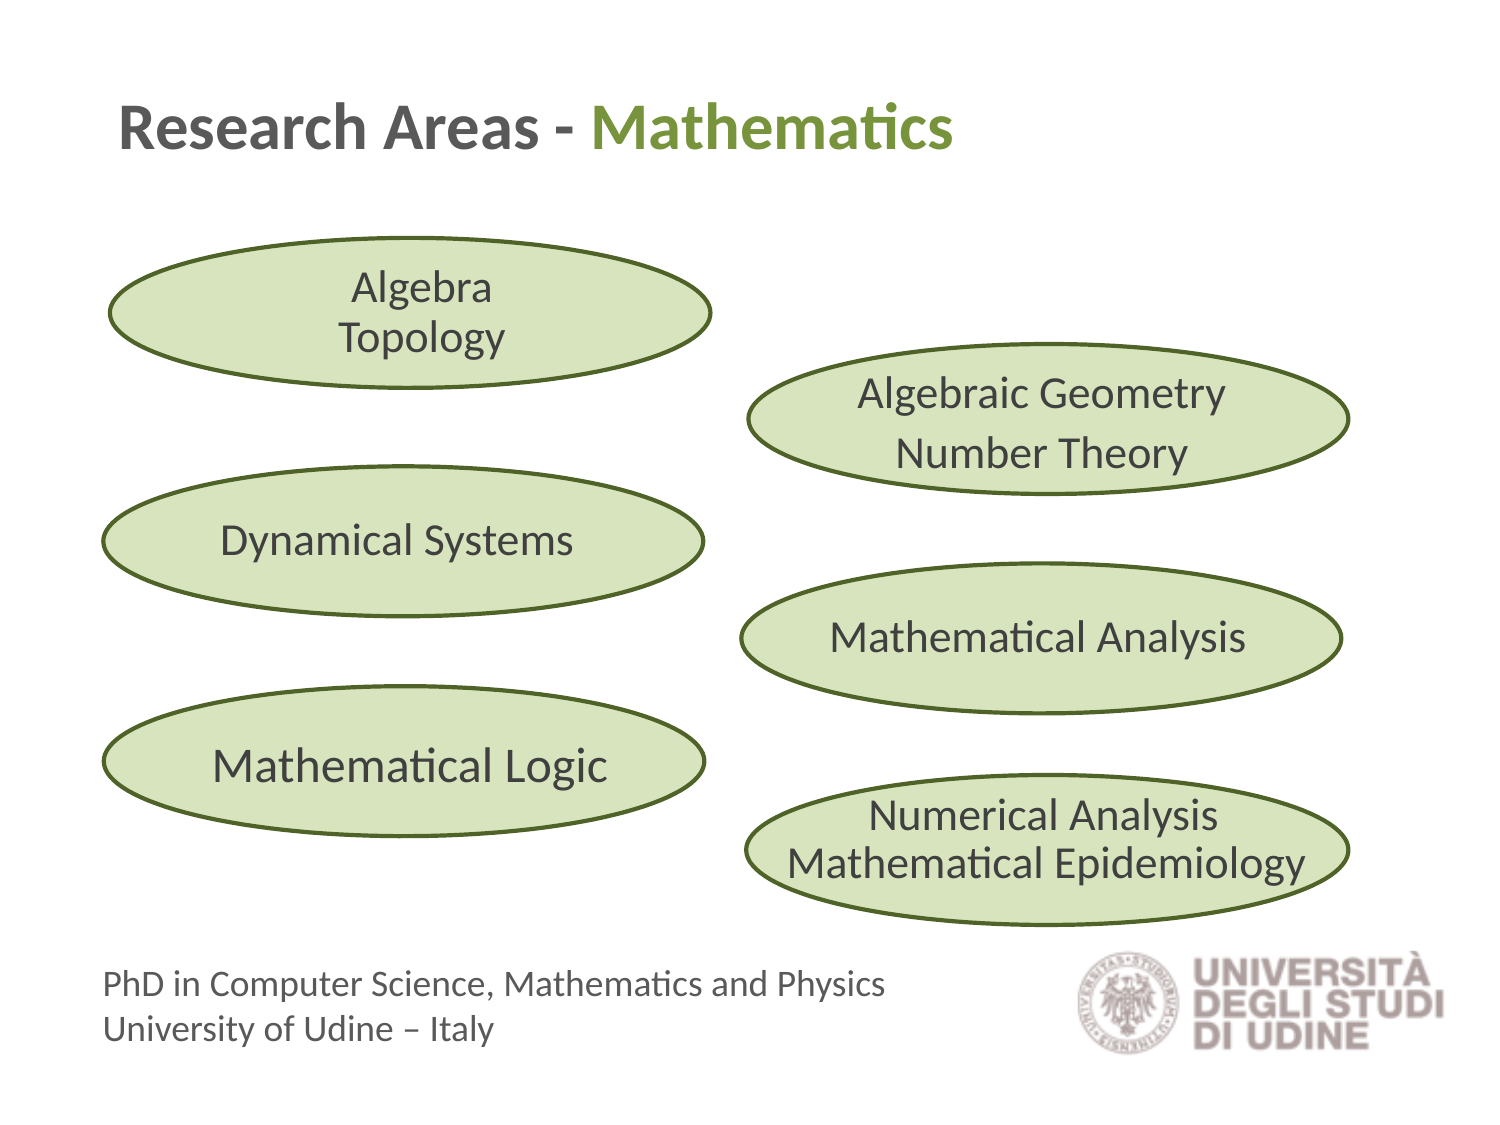

Research Areas - Mathematics
Algebra
Topology
Algebraic Geometry
Number Theory
Dynamical Systems
Mathematical Analysis
Mathematical Logic
Numerical Analysis
Mathematical Epidemiology
# PhD in Computer Science, Mathematics and Physics University of Udine – Italy